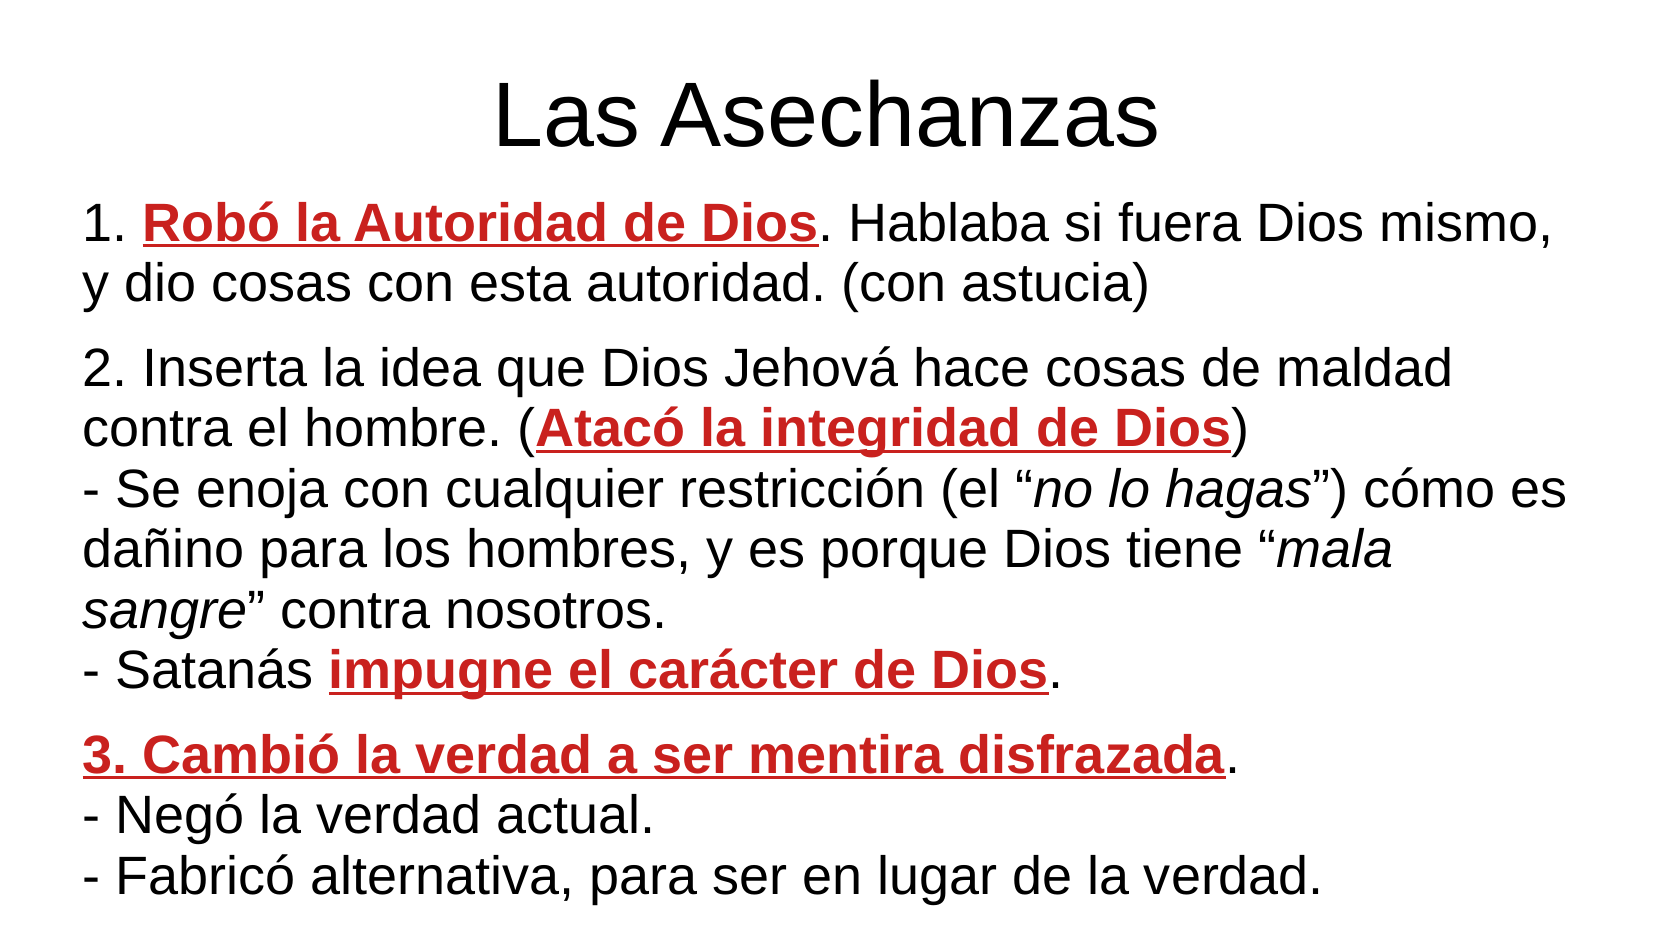

# Las Asechanzas
1. Robó la Autoridad de Dios. Hablaba si fuera Dios mismo, y dio cosas con esta autoridad. (con astucia)
2. Inserta la idea que Dios Jehová hace cosas de maldad contra el hombre. (Atacó la integridad de Dios)
- Se enoja con cualquier restricción (el “no lo hagas”) cómo es dañino para los hombres, y es porque Dios tiene “mala sangre” contra nosotros.
- Satanás impugne el carácter de Dios.
3. Cambió la verdad a ser mentira disfrazada.
- Negó la verdad actual.
- Fabricó alternativa, para ser en lugar de la verdad.